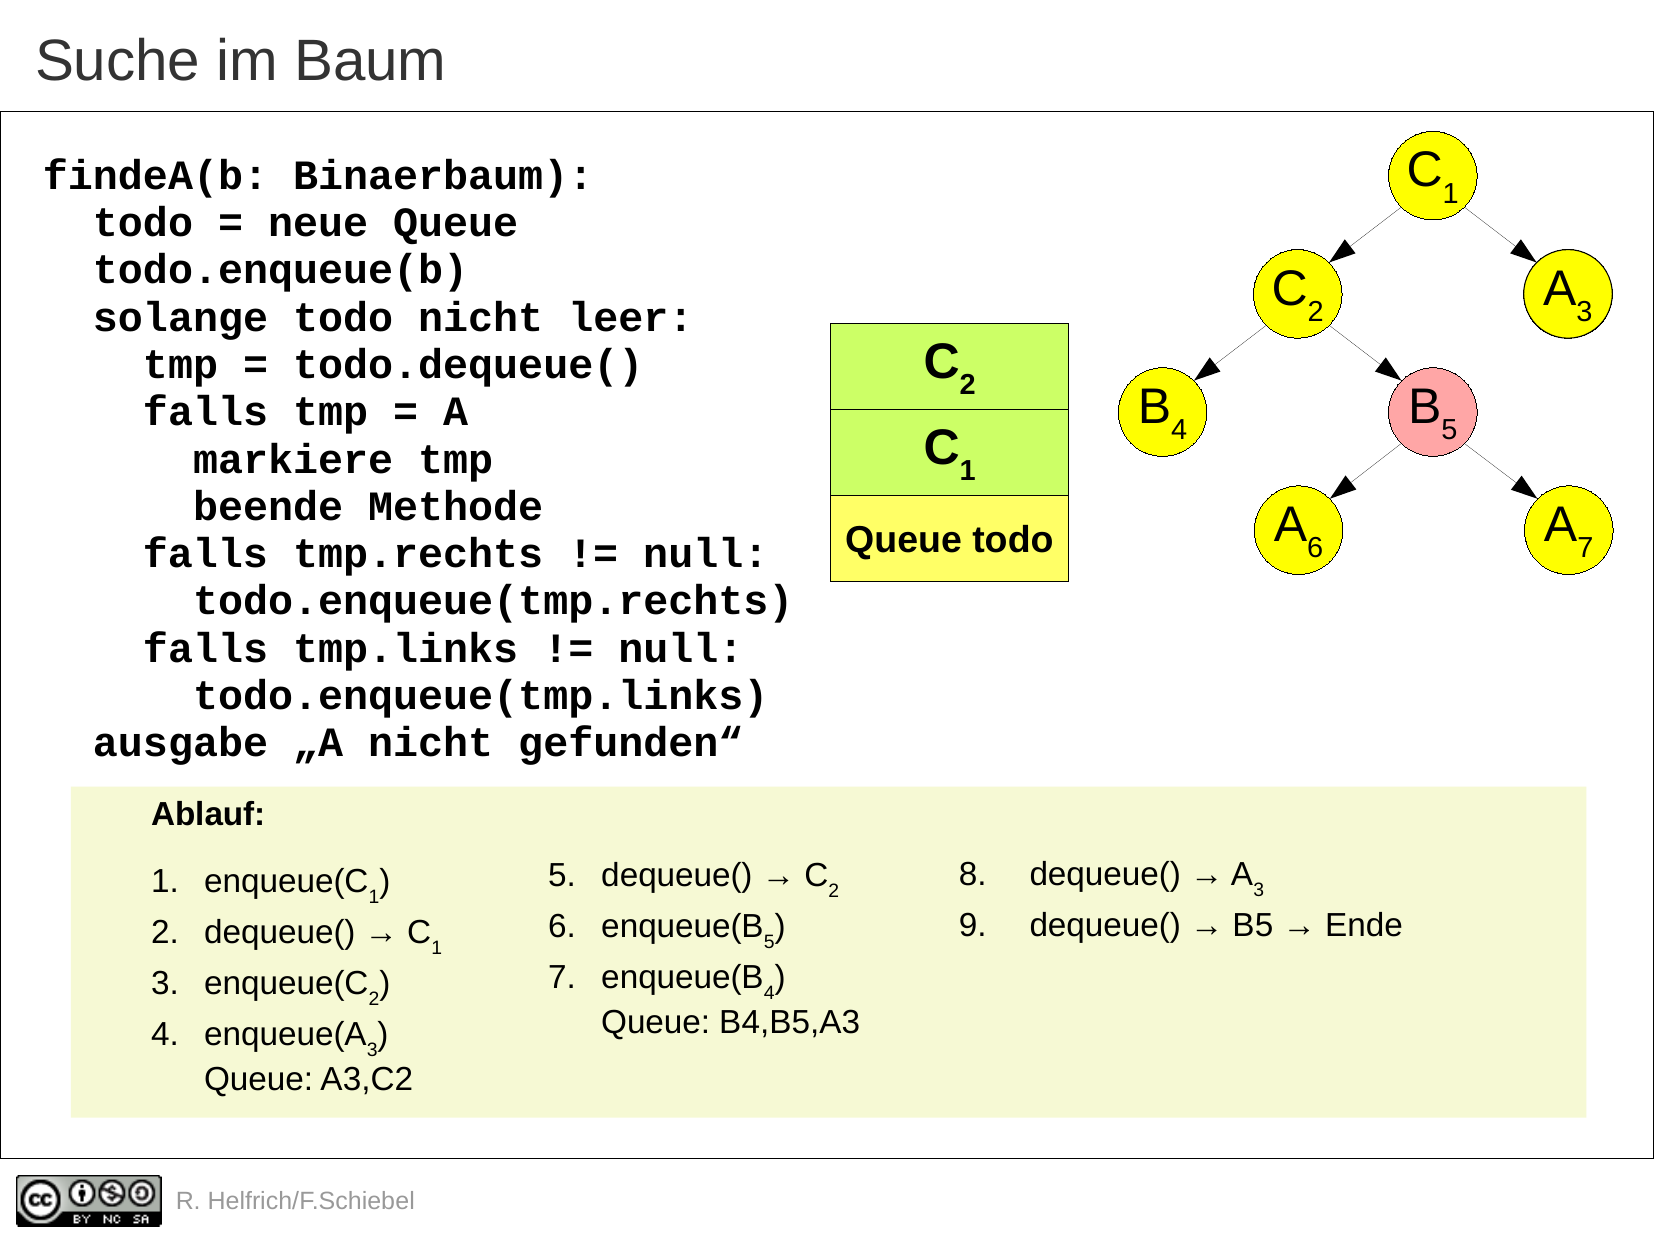

# Suche im Baum
C1
B2
A3
B4
B5
A6
A7
C1
C1
findeA(b: Binaerbaum):
 todo = neue Queue
 todo.enqueue(b)
 solange todo nicht leer:
 tmp = todo.dequeue()
 falls tmp = A
 markiere tmp
 beende Methode
 falls tmp.rechts != null:
 todo.enqueue(tmp.rechts)
 falls tmp.links != null:
 todo.enqueue(tmp.links)
 ausgabe „A nicht gefunden“
C2
A3
A3
A3
C2
C1
A3
C1
Queue todo
dequeue() → A3
dequeue() → B5 → Ende
dequeue() → C2
enqueue(B5)
enqueue(B4)
Queue: B4,B5,A3
Ablauf:
enqueue(C1)
dequeue() → C1
enqueue(C2)
enqueue(A3)
Queue: A3,C2